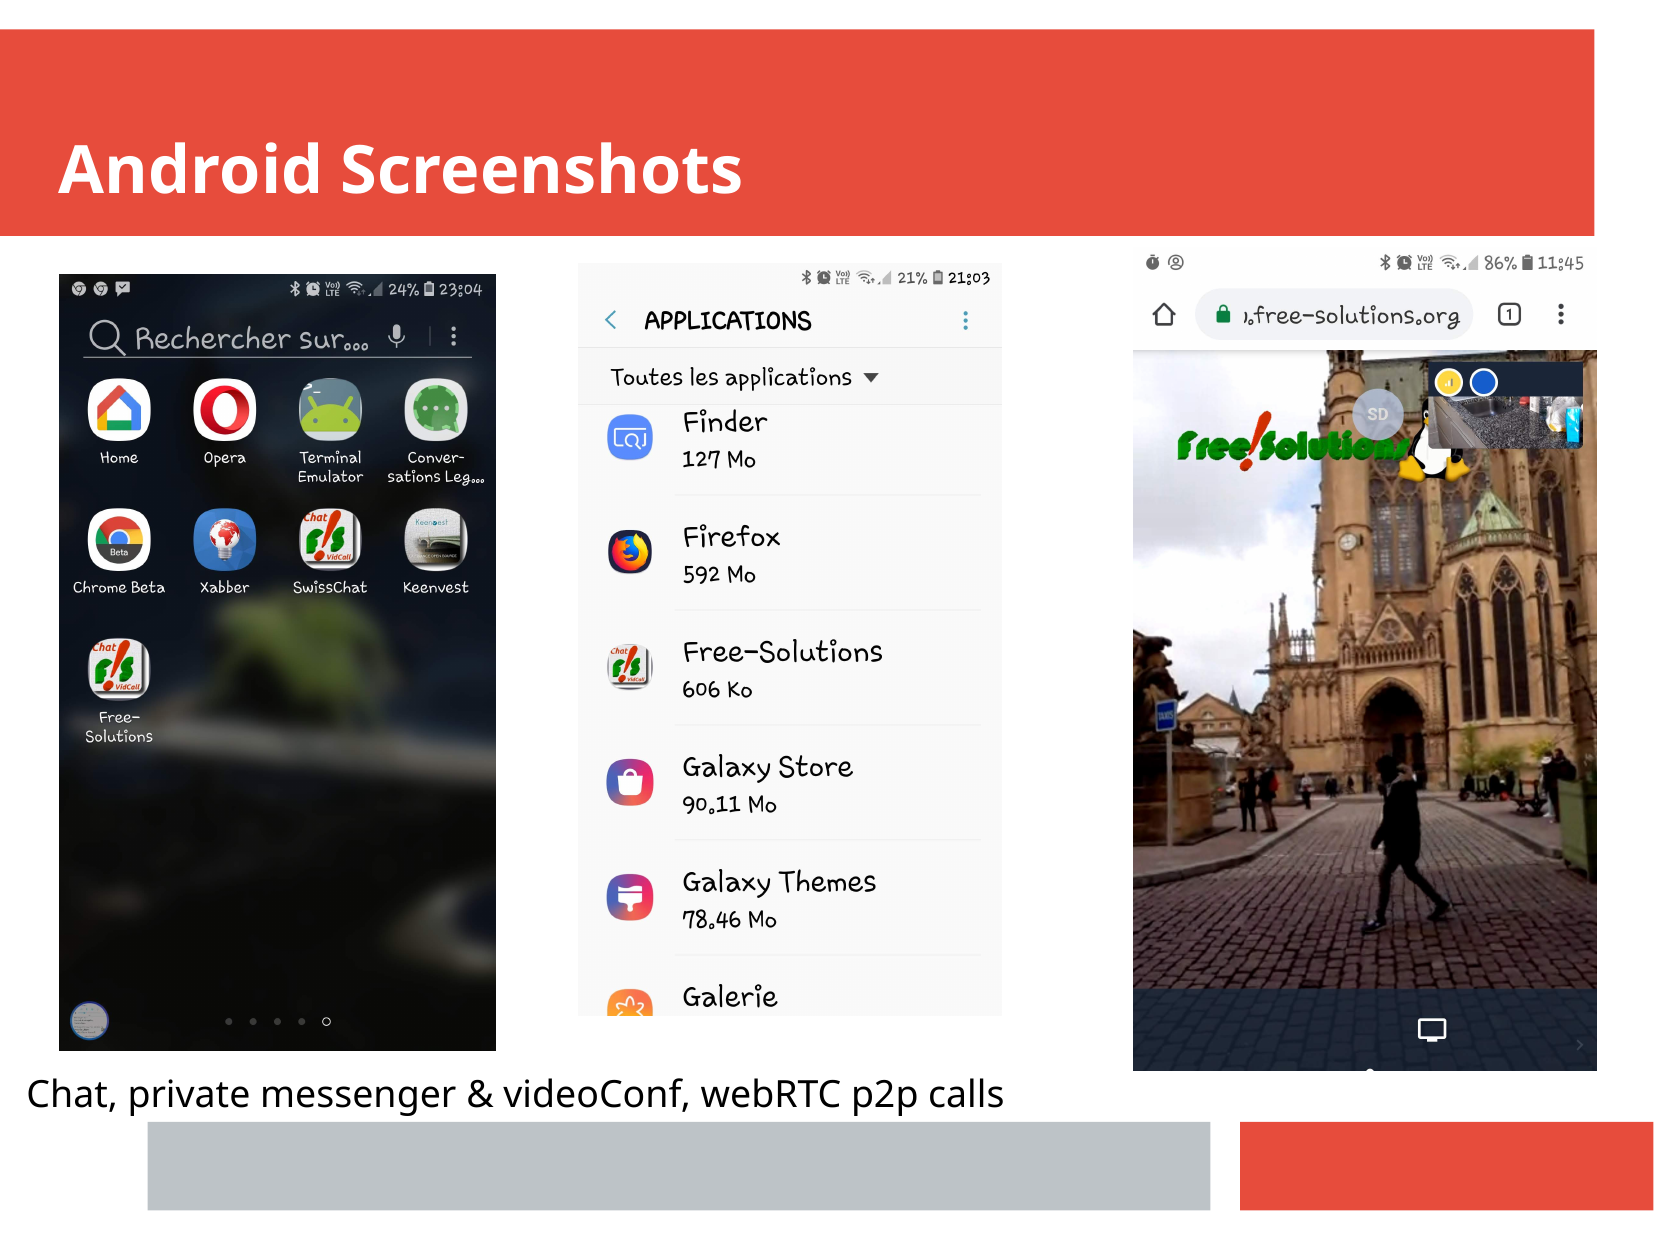

Android Screenshots
Chat, private messenger & videoConf, webRTC p2p calls